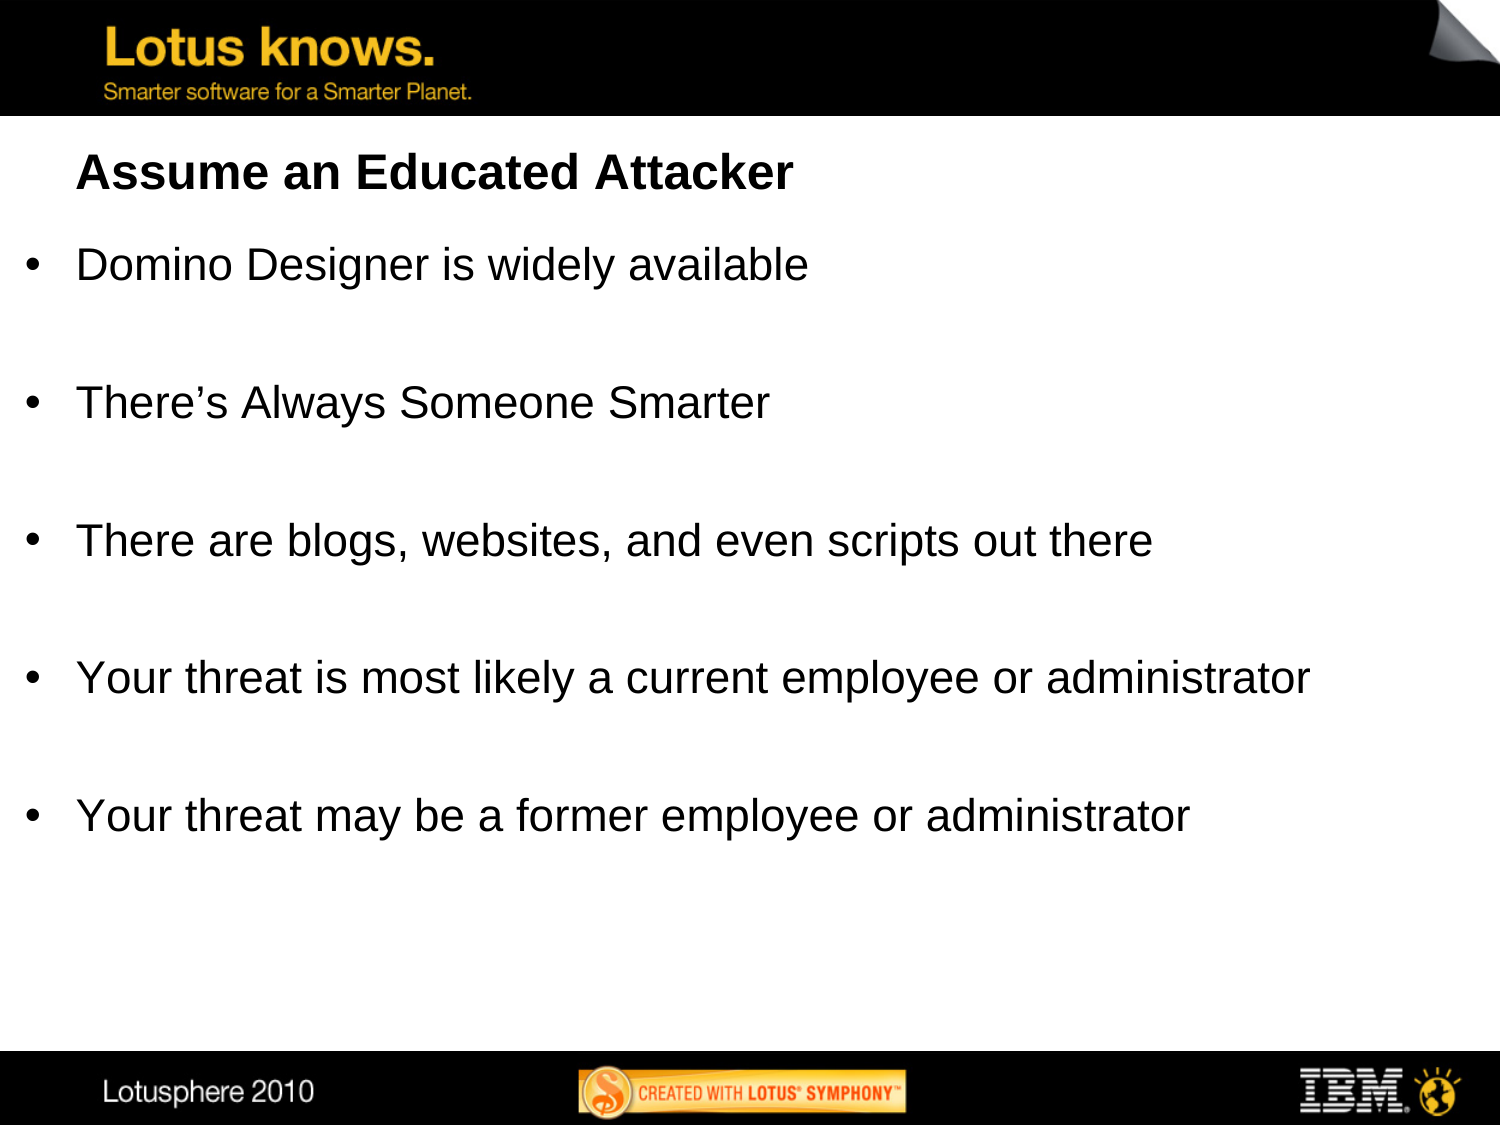

# Assume an Educated Attacker
Domino Designer is widely available
There’s Always Someone Smarter
There are blogs, websites, and even scripts out there
Your threat is most likely a current employee or administrator
Your threat may be a former employee or administrator